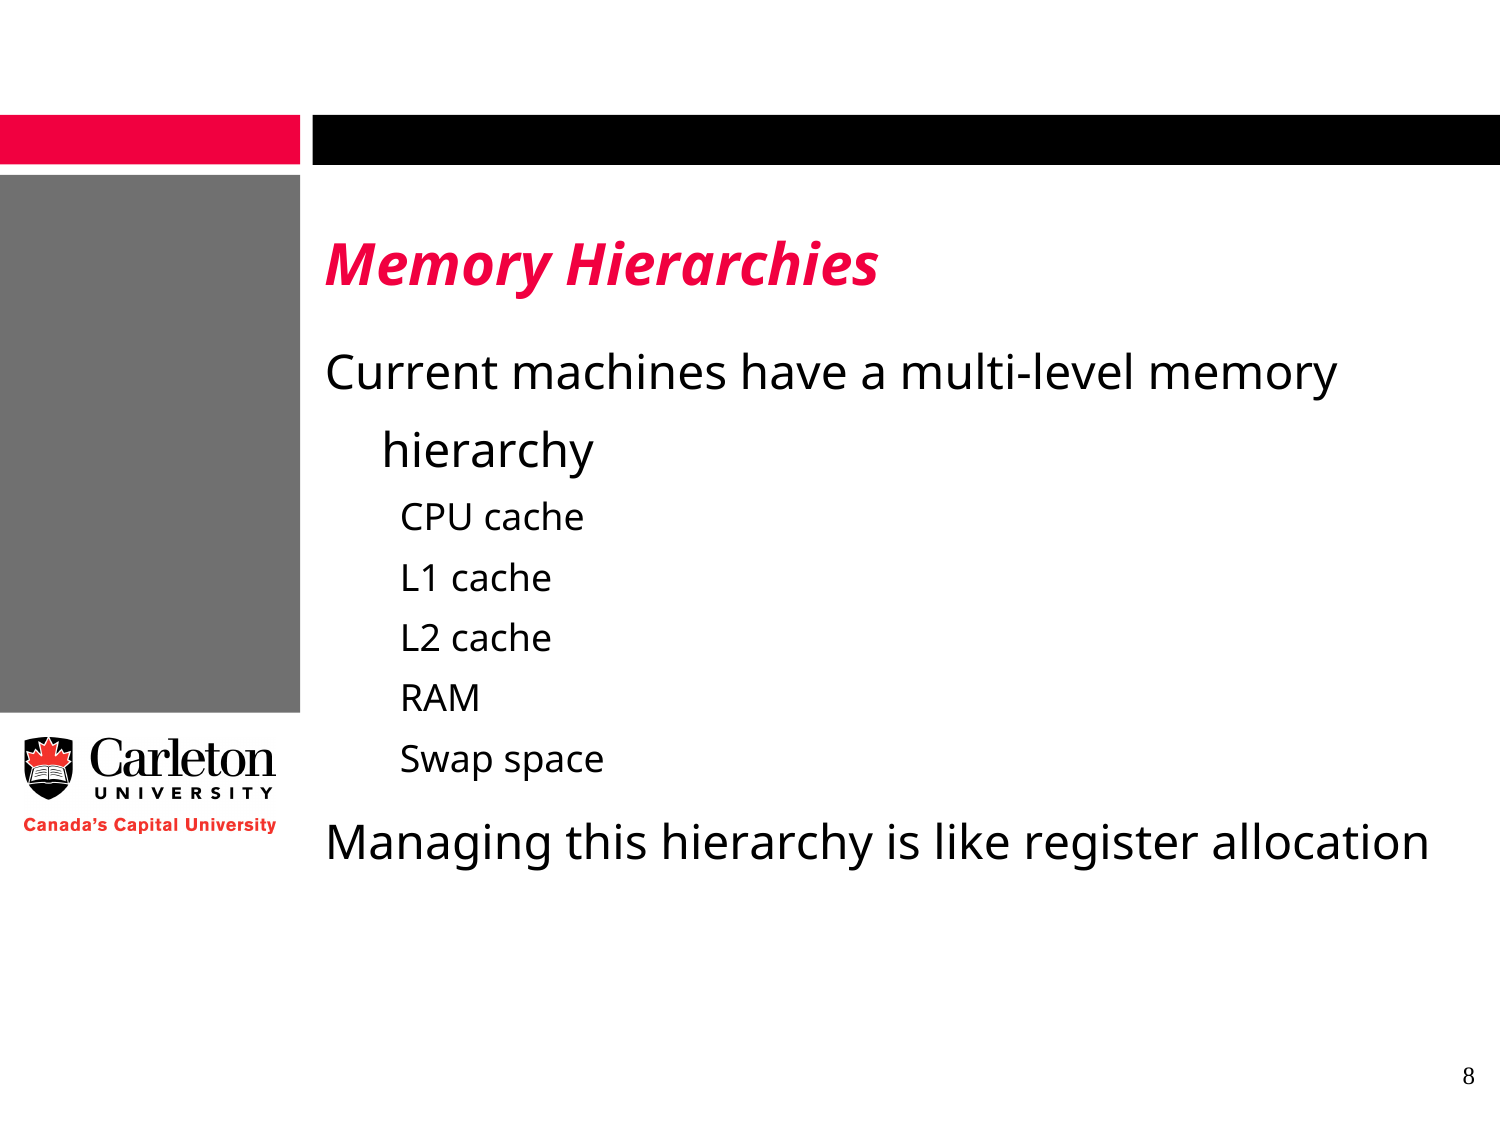

# Memory Hierarchies
Current machines have a multi-level memory hierarchy
CPU cache
L1 cache
L2 cache
RAM
Swap space
Managing this hierarchy is like register allocation
8